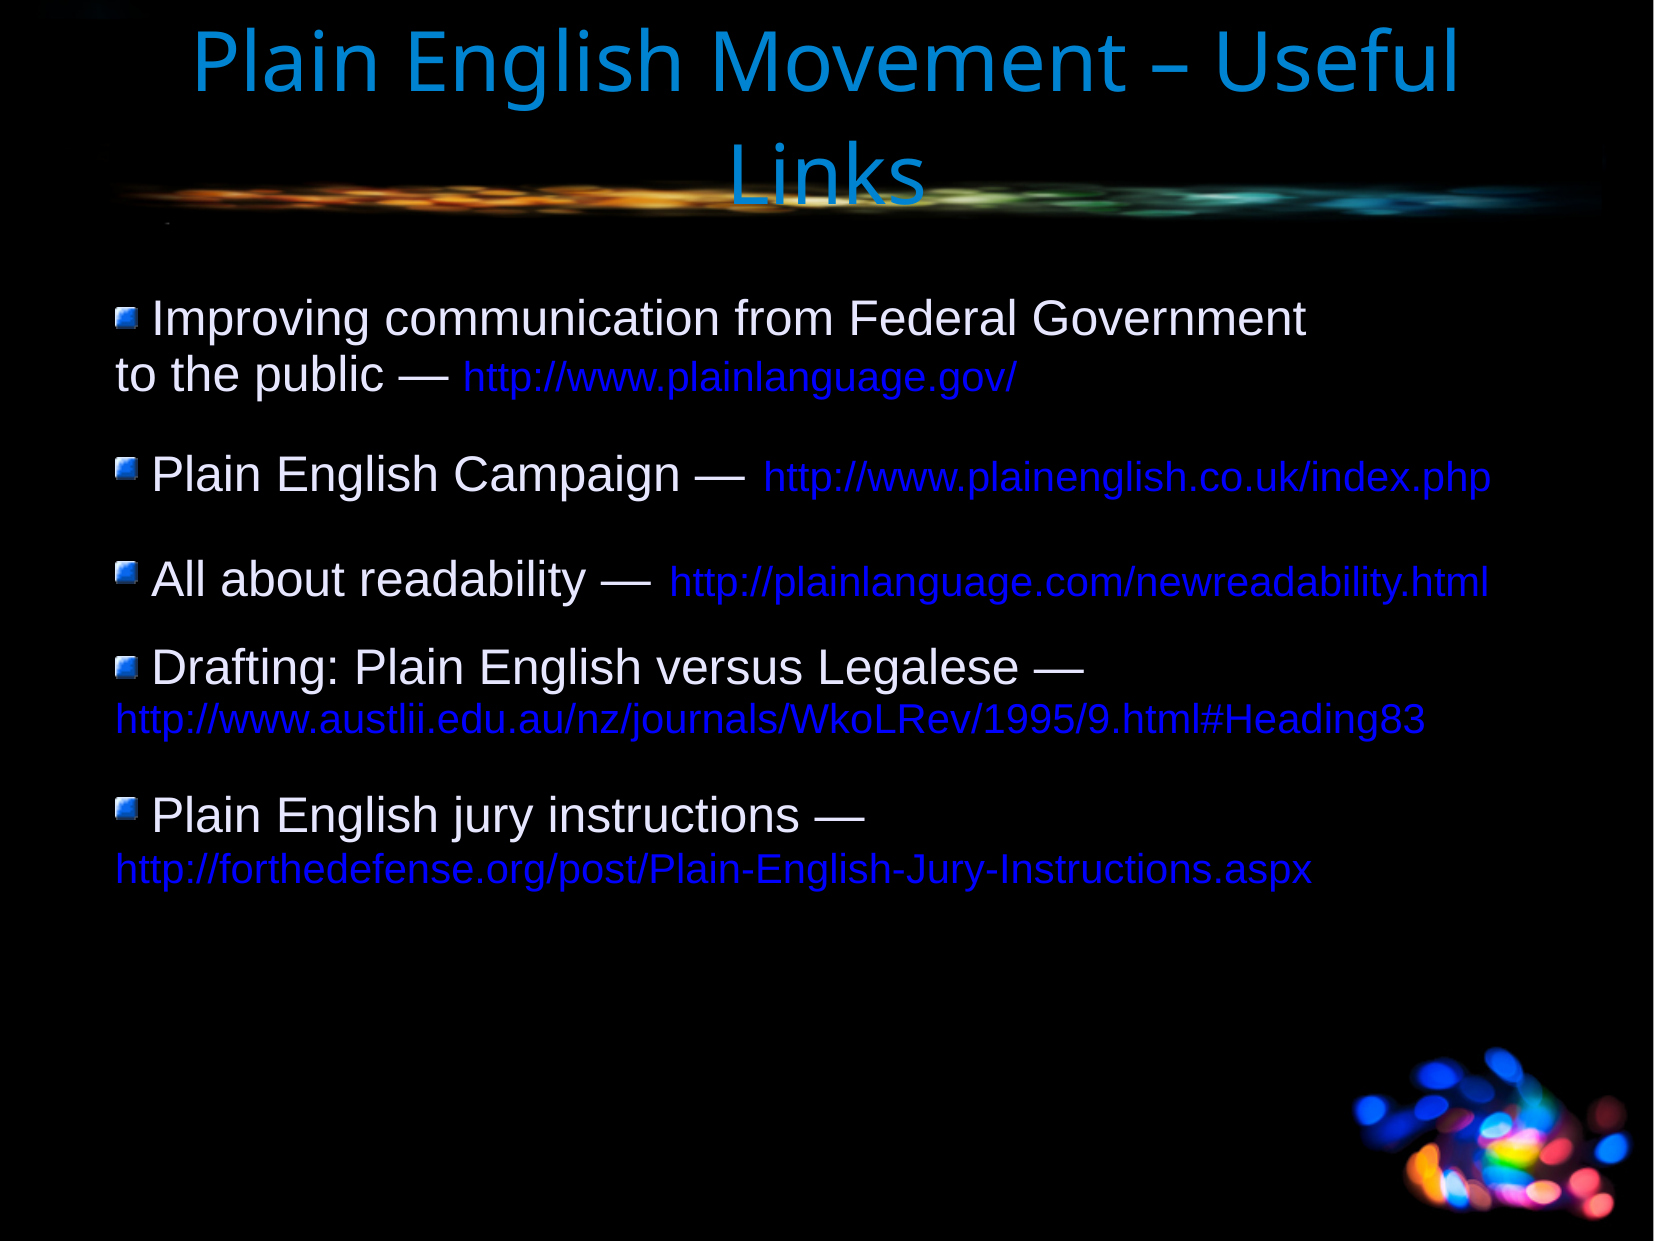

# Plain English Movement – Useful Links
 Improving communication from Federal Government to the public — http://www.plainlanguage.gov/
 Plain English Campaign — http://www.plainenglish.co.uk/index.php
 All about readability — http://plainlanguage.com/newreadability.html
 Drafting: Plain English versus Legalese — http://www.austlii.edu.au/nz/journals/WkoLRev/1995/9.html#Heading83
 Plain English jury instructions — http://forthedefense.org/post/Plain-English-Jury-Instructions.aspx